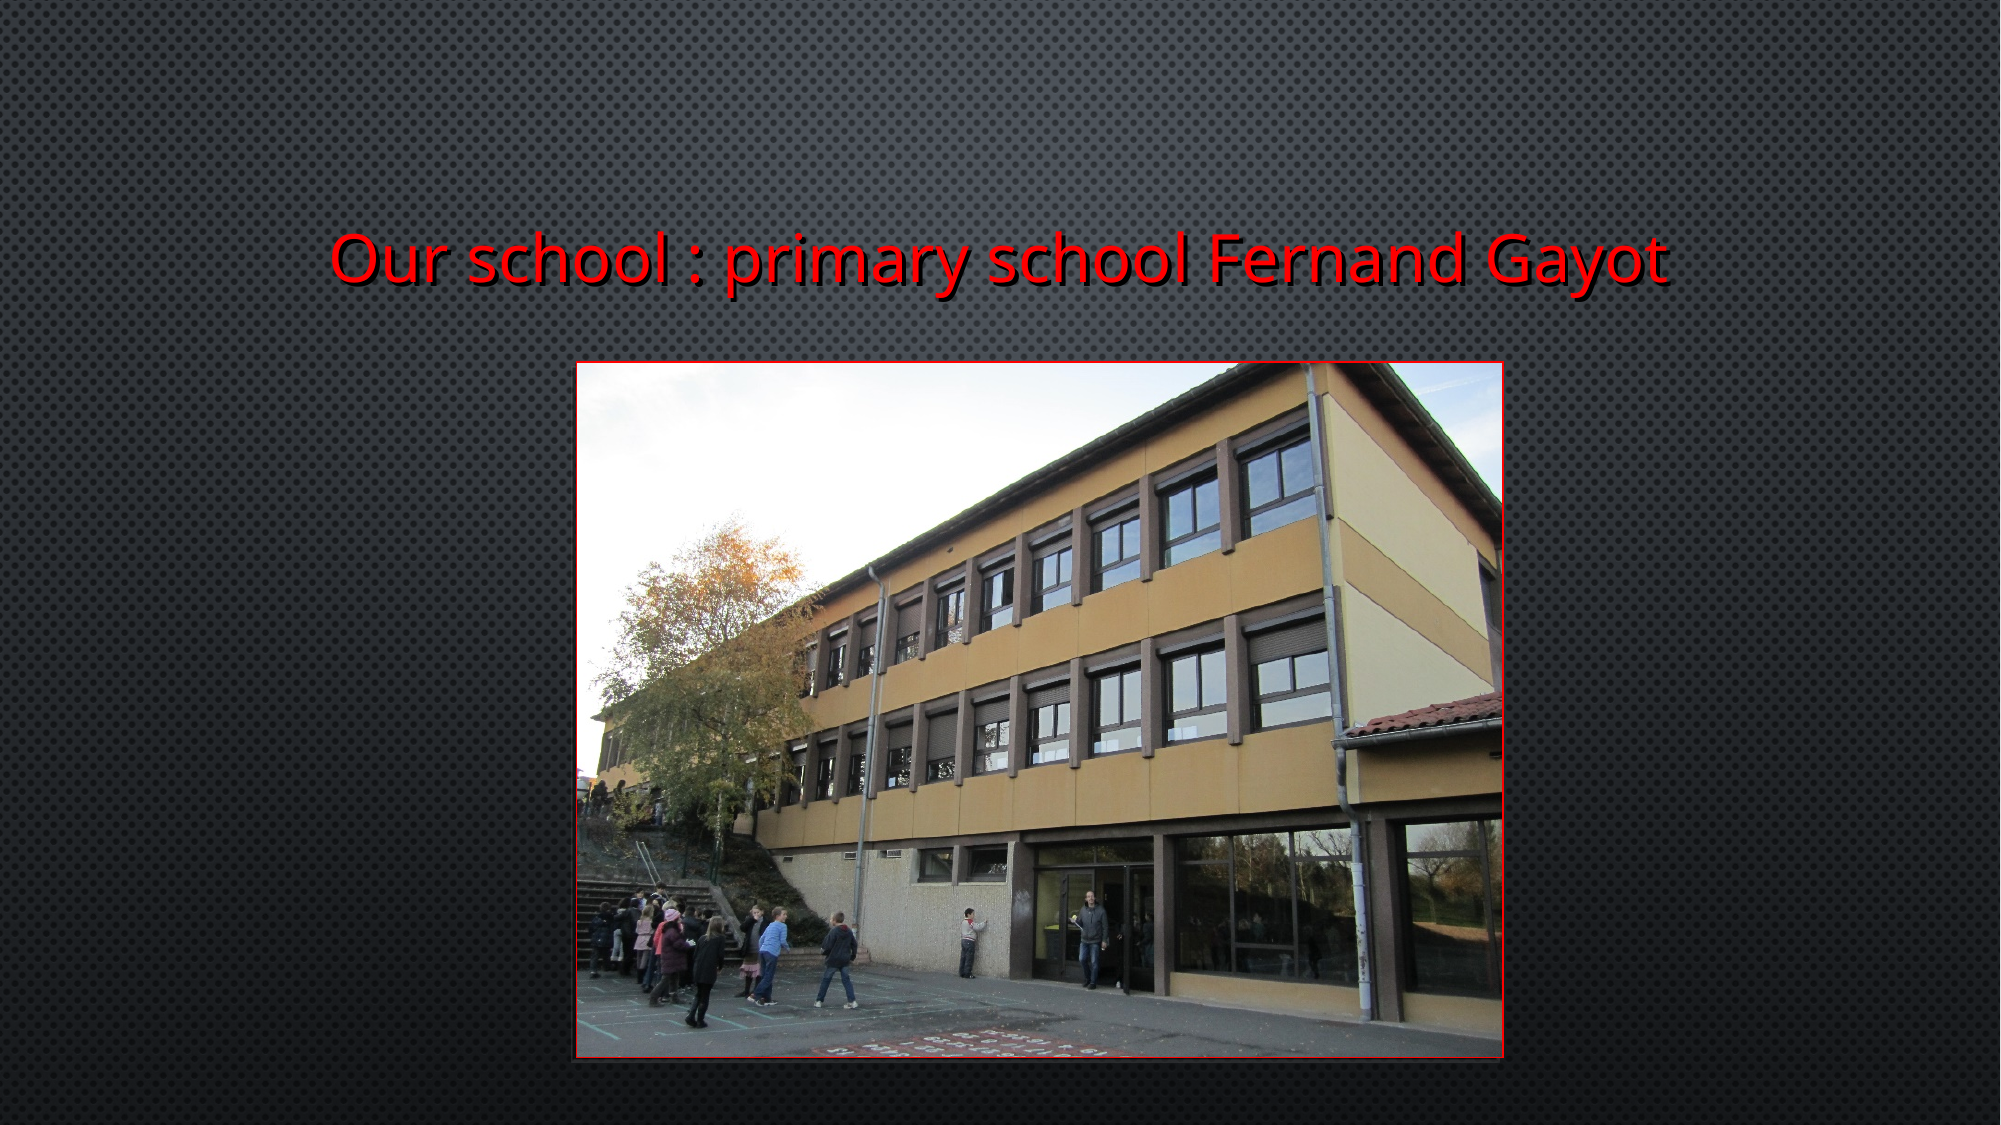

# Our school : primary school Fernand Gayot